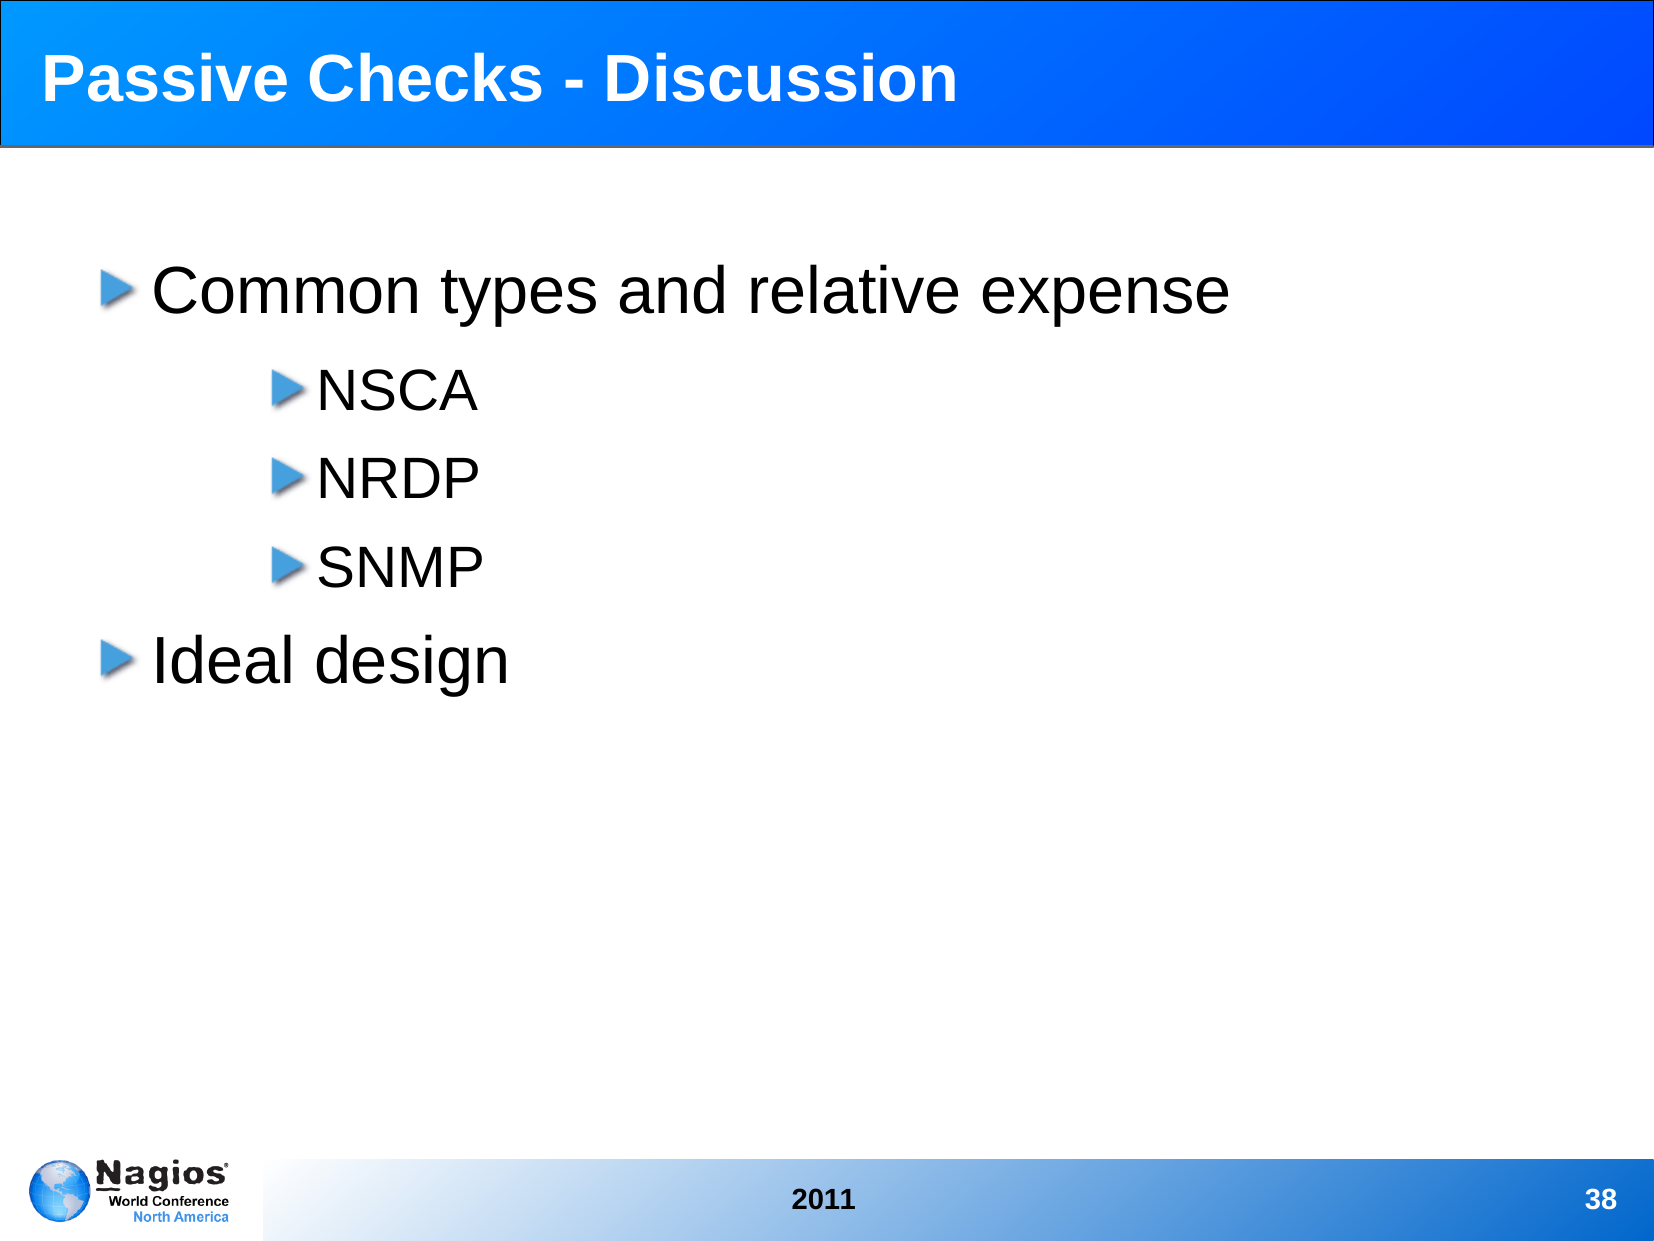

# Passive Checks - Discussion
Common types and relative expense
NSCA
NRDP
SNMP
Ideal design
2011
38